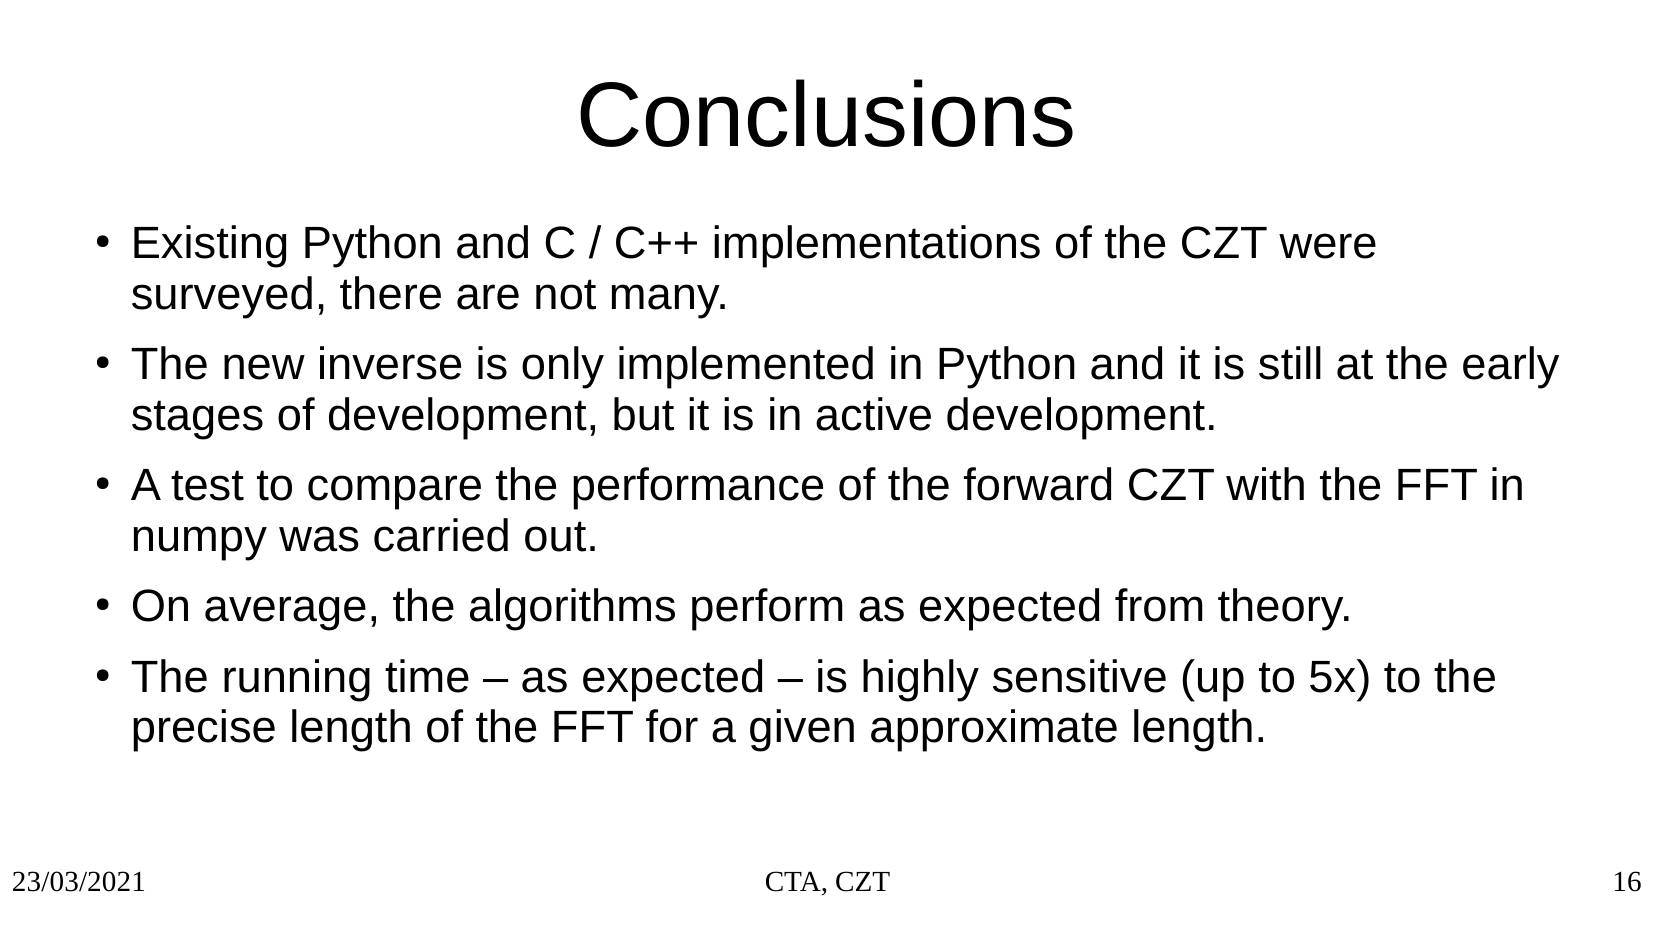

# Conclusions
Existing Python and C / C++ implementations of the CZT were surveyed, there are not many.
The new inverse is only implemented in Python and it is still at the early stages of development, but it is in active development.
A test to compare the performance of the forward CZT with the FFT in numpy was carried out.
On average, the algorithms perform as expected from theory.
The running time – as expected – is highly sensitive (up to 5x) to the precise length of the FFT for a given approximate length.
23/03/2021
CTA, CZT
16